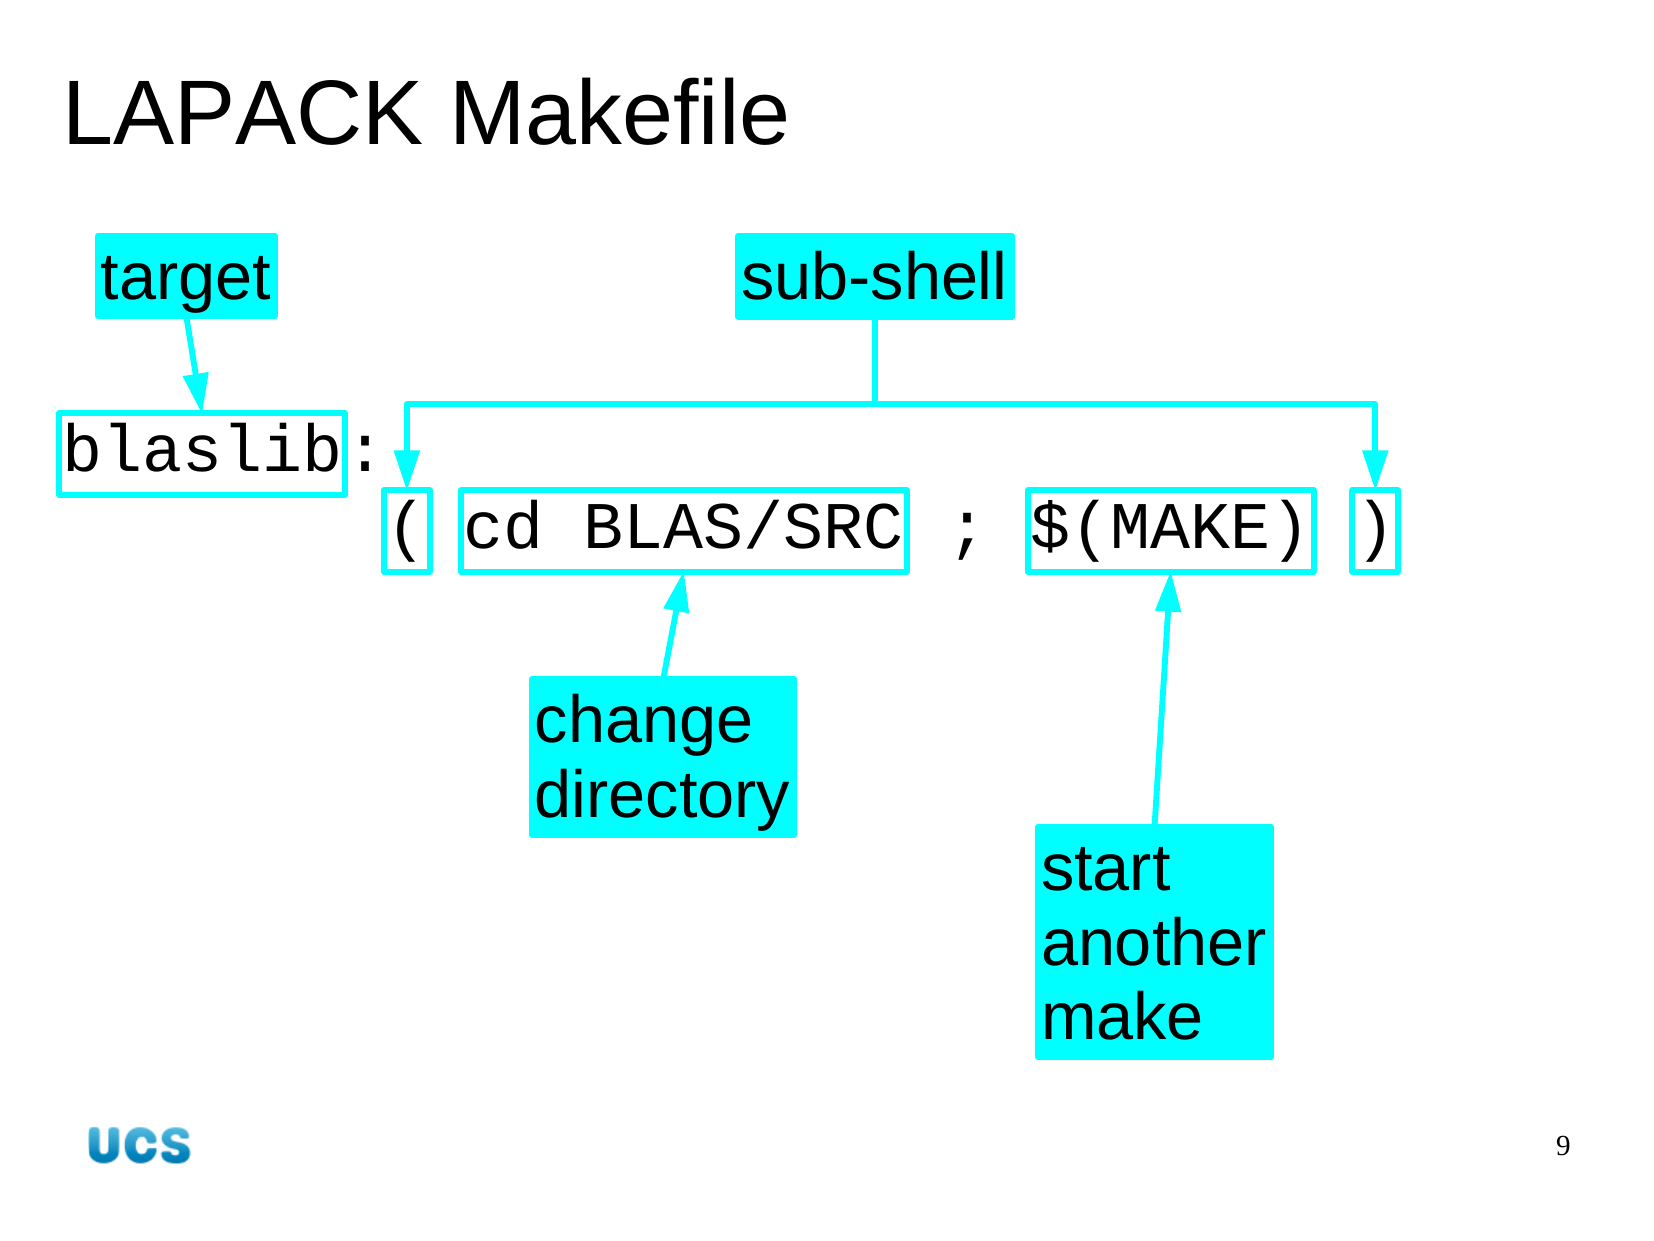

LAPACK Makefile
target
sub-shell
blaslib
:
(
cd BLAS/SRC
;
$(MAKE)
)
change
directory
start
another
make
9